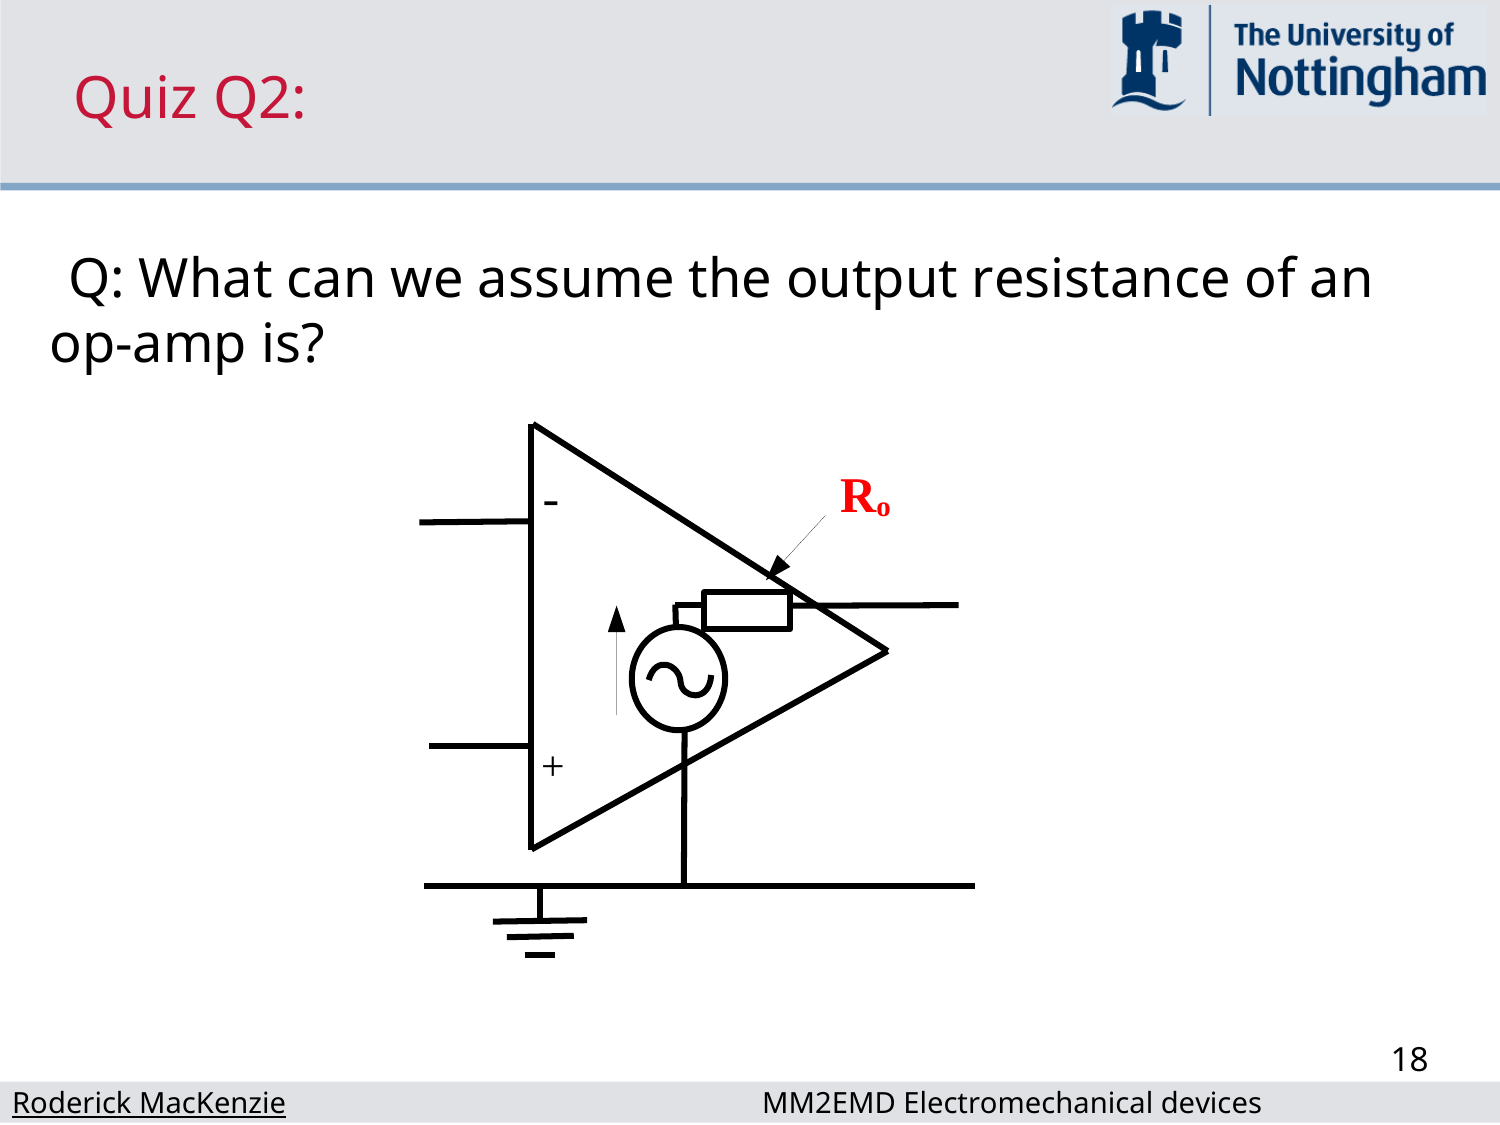

# Quiz Q2:
Q: What can we assume the output resistance of an op-amp is?
Ro
-
+